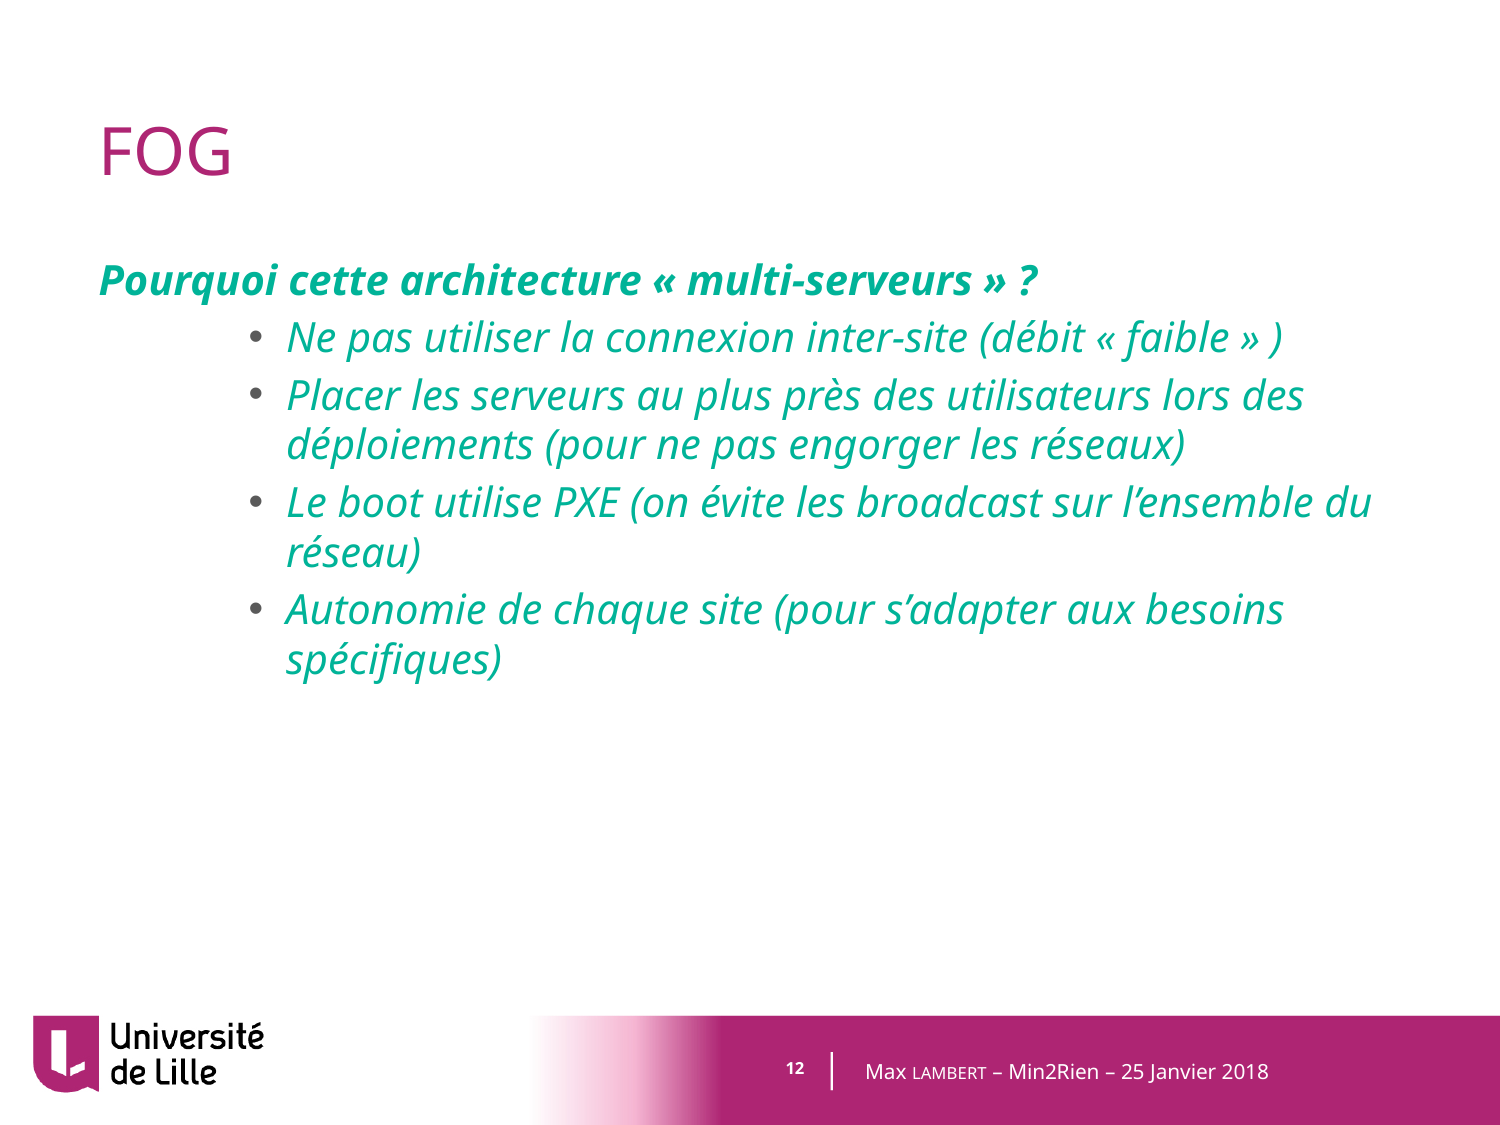

# FOG
Pourquoi cette architecture « multi-serveurs » ?
Ne pas utiliser la connexion inter-site (débit « faible » )
Placer les serveurs au plus près des utilisateurs lors des déploiements (pour ne pas engorger les réseaux)
Le boot utilise PXE (on évite les broadcast sur l’ensemble du réseau)
Autonomie de chaque site (pour s’adapter aux besoins spécifiques)